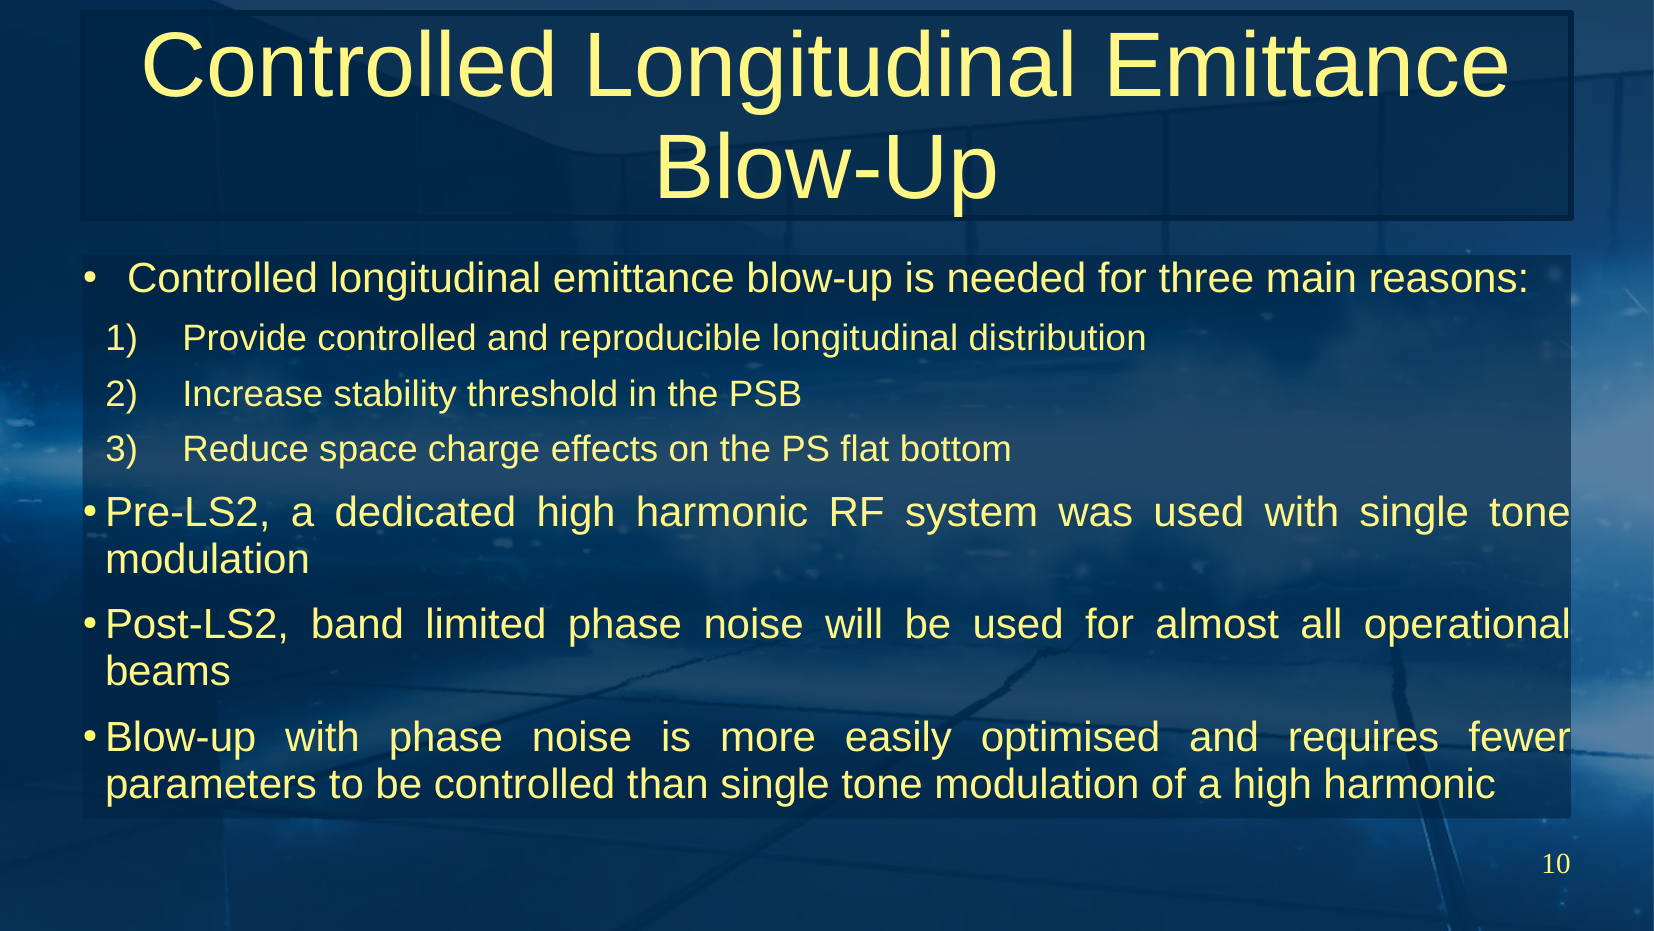

# Controlled Longitudinal Emittance Blow-Up
Controlled longitudinal emittance blow-up is needed for three main reasons:
 Provide controlled and reproducible longitudinal distribution
 Increase stability threshold in the PSB
 Reduce space charge effects on the PS flat bottom
Pre-LS2, a dedicated high harmonic RF system was used with single tone modulation
Post-LS2, band limited phase noise will be used for almost all operational beams
Blow-up with phase noise is more easily optimised and requires fewer parameters to be controlled than single tone modulation of a high harmonic
10